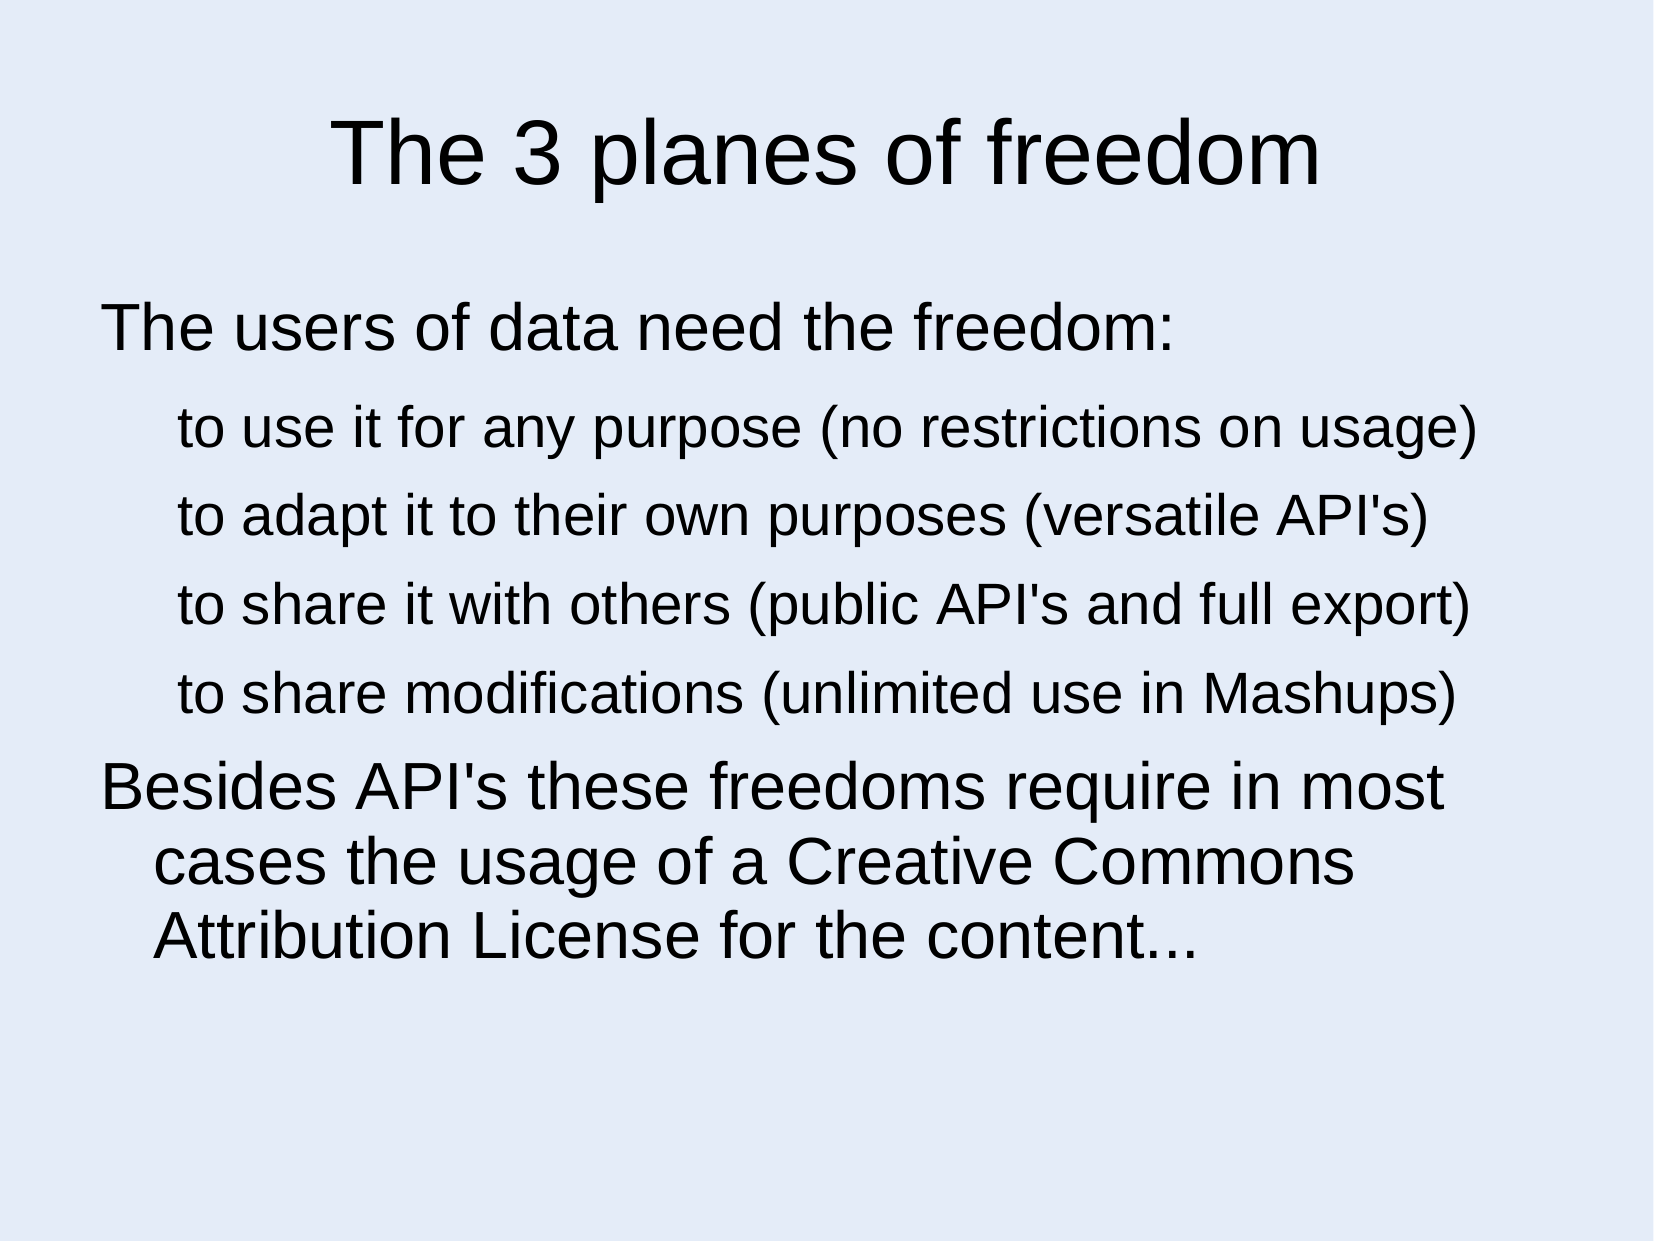

# The 3 planes of freedom
The users of data need the freedom:
to use it for any purpose (no restrictions on usage)
to adapt it to their own purposes (versatile API's)
to share it with others (public API's and full export)
to share modifications (unlimited use in Mashups)
Besides API's these freedoms require in most cases the usage of a Creative Commons Attribution License for the content...